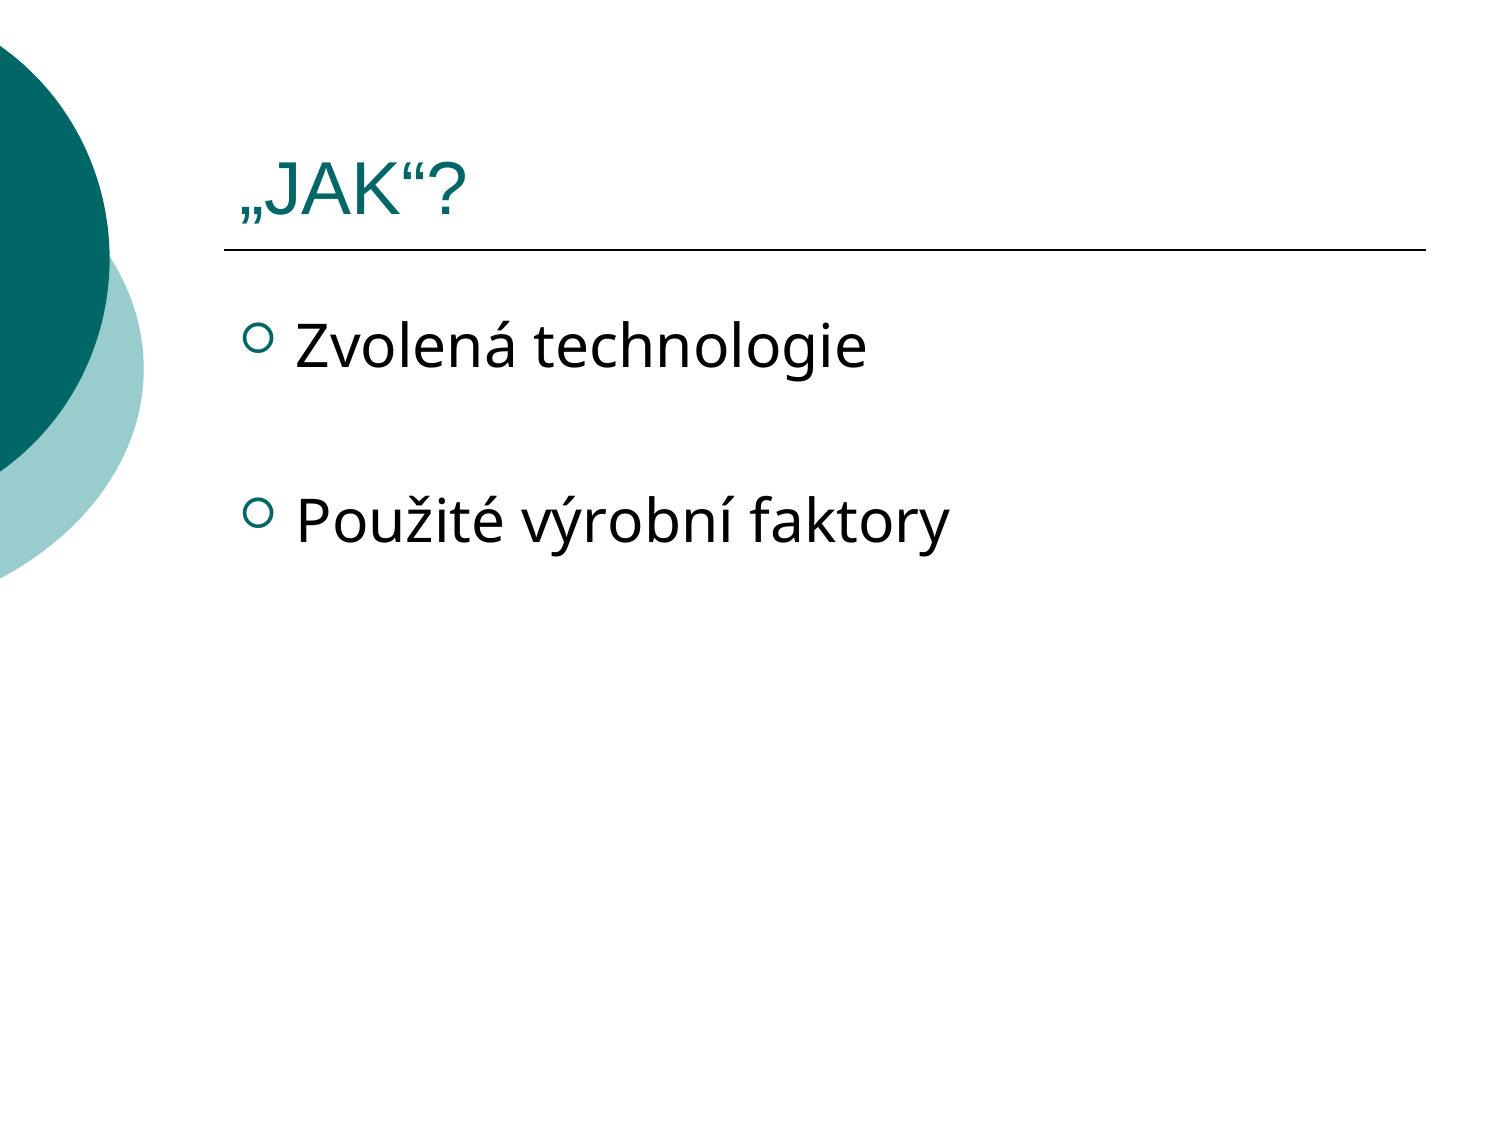

# „JAK“?
Zvolená technologie
Použité výrobní faktory